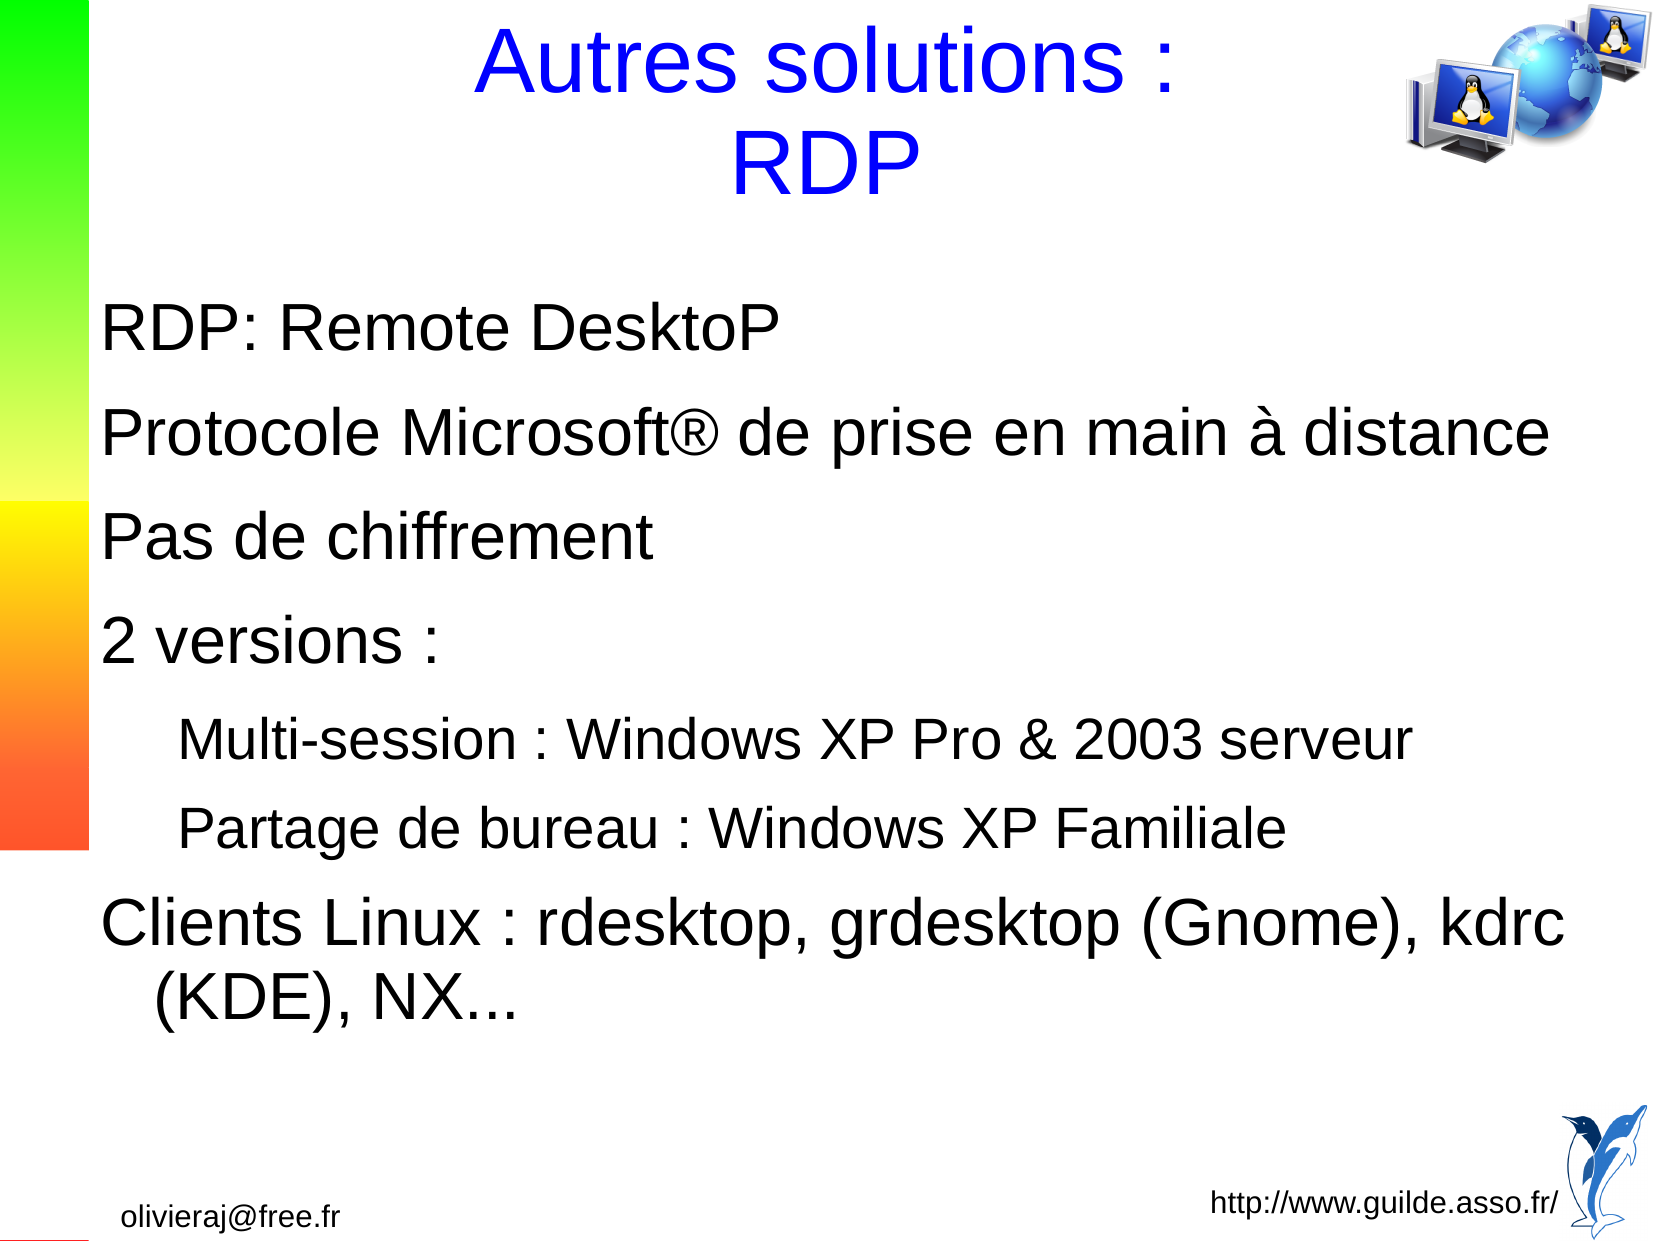

# Autres solutions : RDP
RDP: Remote DesktoP
Protocole Microsoft® de prise en main à distance
Pas de chiffrement
2 versions :
Multi-session : Windows XP Pro & 2003 serveur
Partage de bureau : Windows XP Familiale
Clients Linux : rdesktop, grdesktop (Gnome), kdrc (KDE), NX...